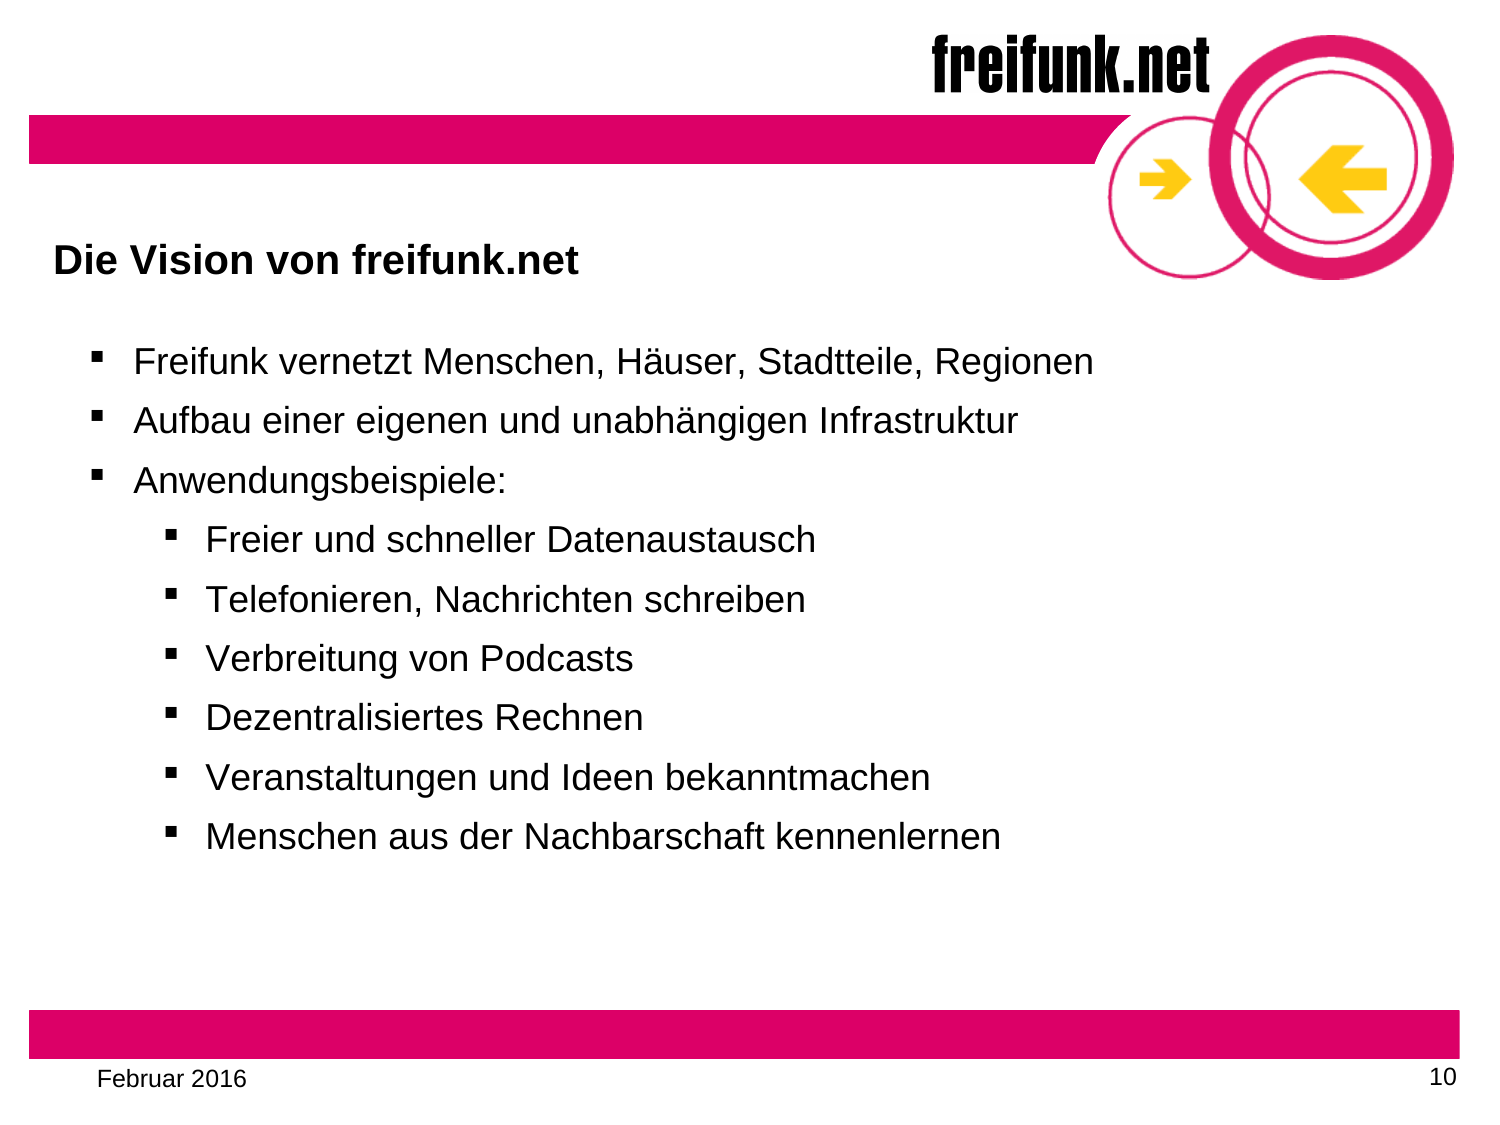

Die Vision von freifunk.net
Freifunk vernetzt Menschen, Häuser, Stadtteile, Regionen
Aufbau einer eigenen und unabhängigen Infrastruktur
Anwendungsbeispiele:
Freier und schneller Datenaustausch
Telefonieren, Nachrichten schreiben
Verbreitung von Podcasts
Dezentralisiertes Rechnen
Veranstaltungen und Ideen bekanntmachen
Menschen aus der Nachbarschaft kennenlernen
10
Februar 2016